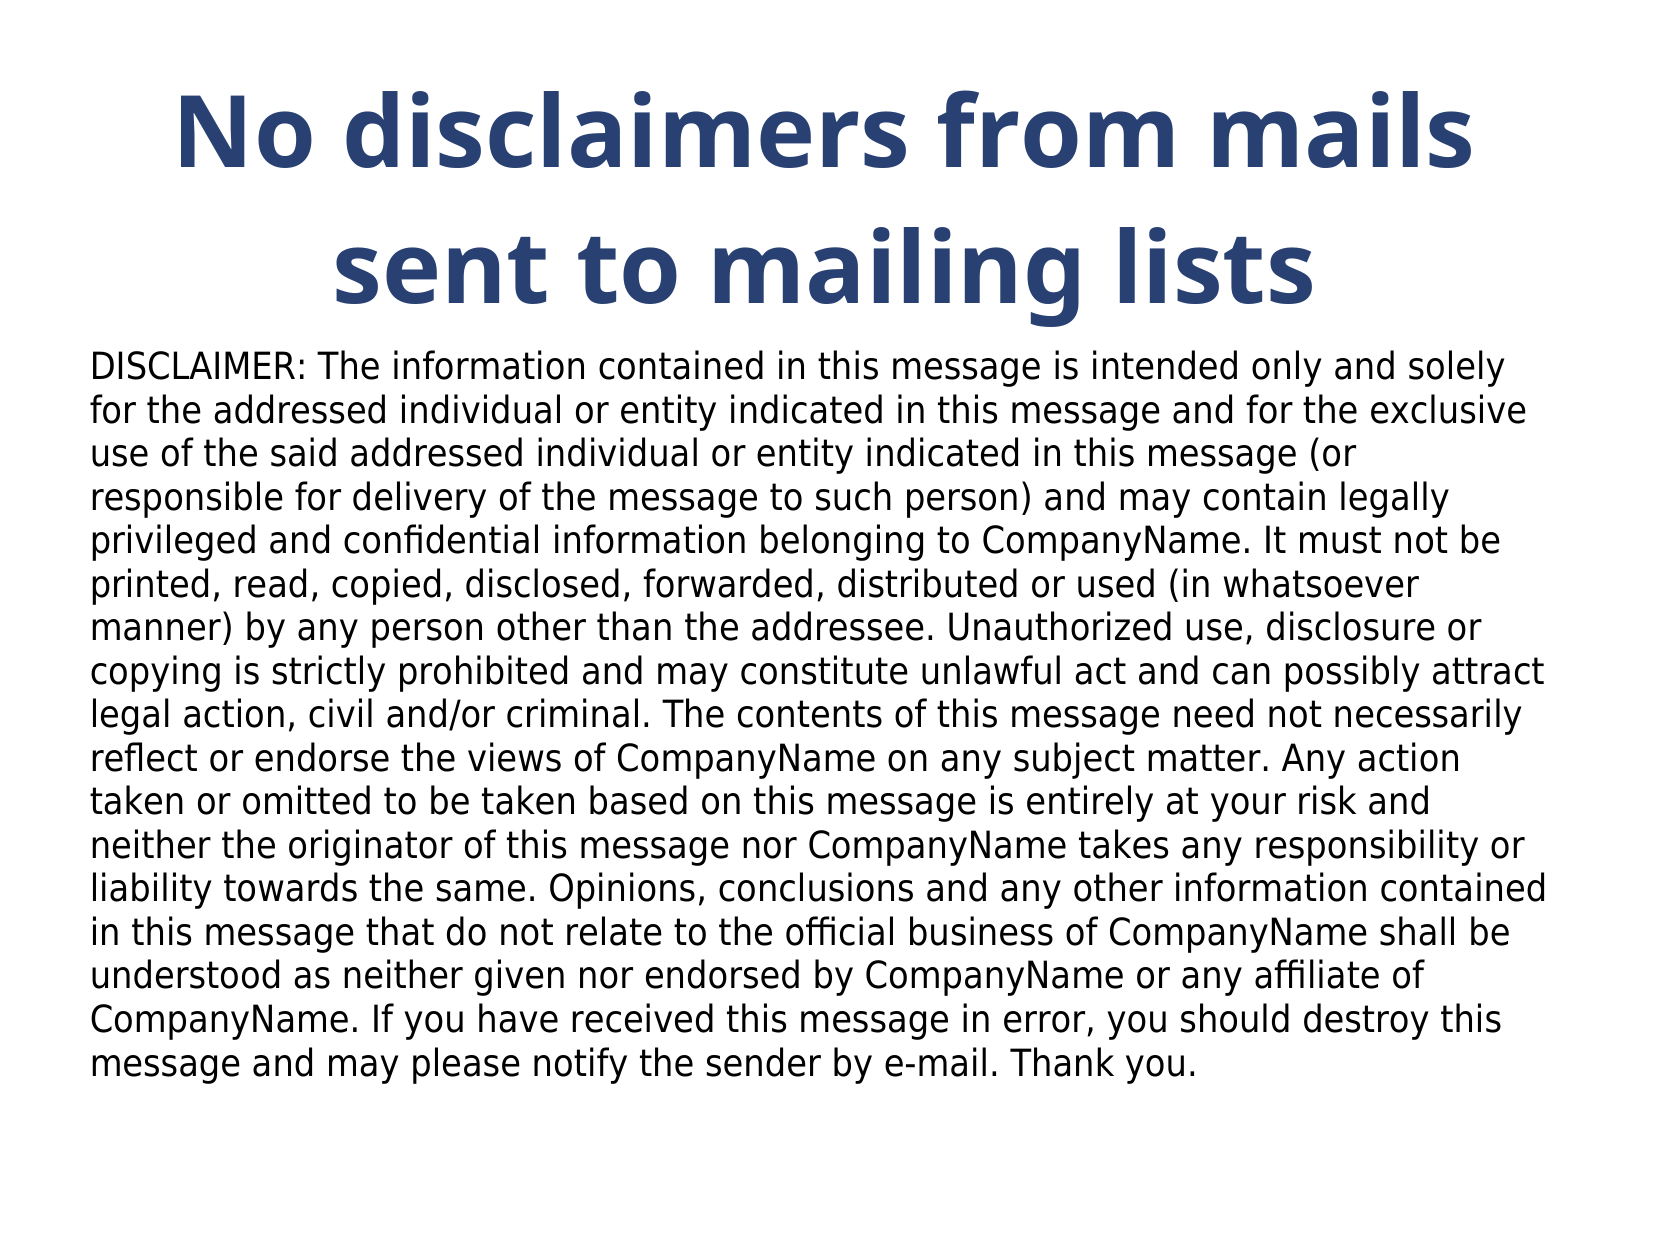

No disclaimers from mails sent to mailing lists
DISCLAIMER: The information contained in this message is intended only and solely for the addressed individual or entity indicated in this message and for the exclusive use of the said addressed individual or entity indicated in this message (or responsible for delivery of the message to such person) and may contain legally privileged and confidential information belonging to CompanyName. It must not be printed, read, copied, disclosed, forwarded, distributed or used (in whatsoever manner) by any person other than the addressee. Unauthorized use, disclosure or copying is strictly prohibited and may constitute unlawful act and can possibly attract legal action, civil and/or criminal. The contents of this message need not necessarily reflect or endorse the views of CompanyName on any subject matter. Any action taken or omitted to be taken based on this message is entirely at your risk and neither the originator of this message nor CompanyName takes any responsibility or liability towards the same. Opinions, conclusions and any other information contained in this message that do not relate to the official business of CompanyName shall be understood as neither given nor endorsed by CompanyName or any affiliate of CompanyName. If you have received this message in error, you should destroy this message and may please notify the sender by e-mail. Thank you.